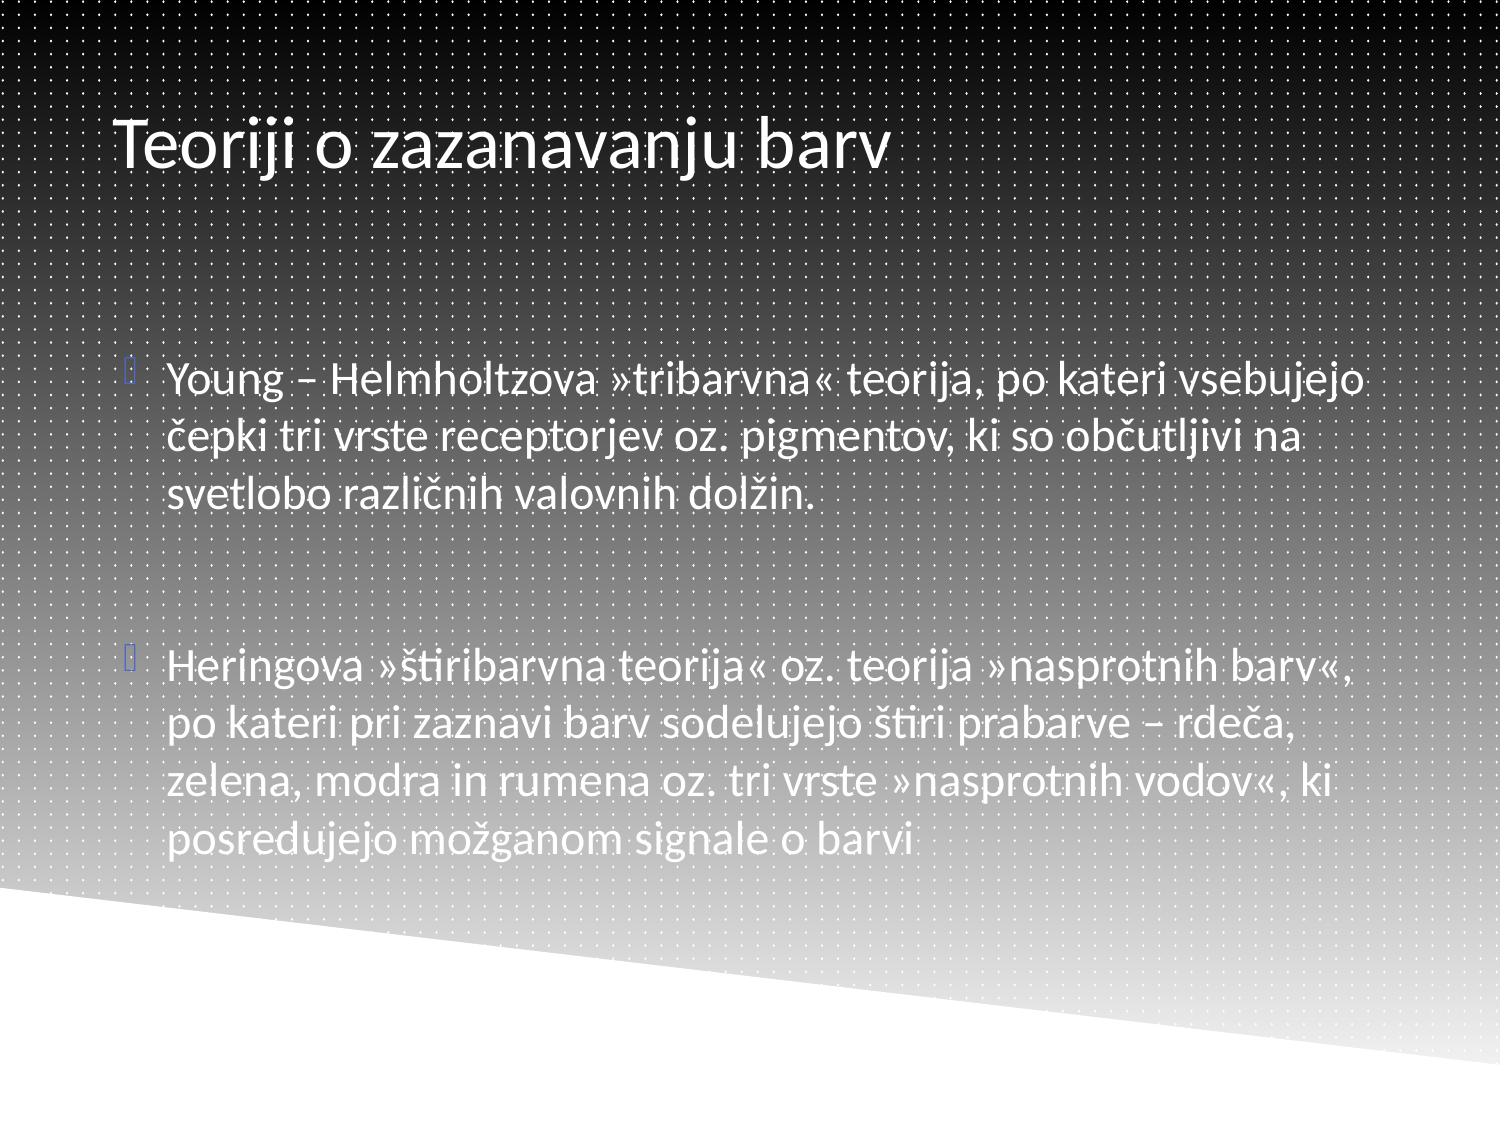

# Teoriji o zazanavanju barv
Young – Helmholtzova »tribarvna« teorija, po kateri vsebujejo čepki tri vrste receptorjev oz. pigmentov, ki so občutljivi na svetlobo različnih valovnih dolžin.
Heringova »štiribarvna teorija« oz. teorija »nasprotnih barv«, po kateri pri zaznavi barv sodelujejo štiri prabarve – rdeča, zelena, modra in rumena oz. tri vrste »nasprotnih vodov«, ki posredujejo možganom signale o barvi